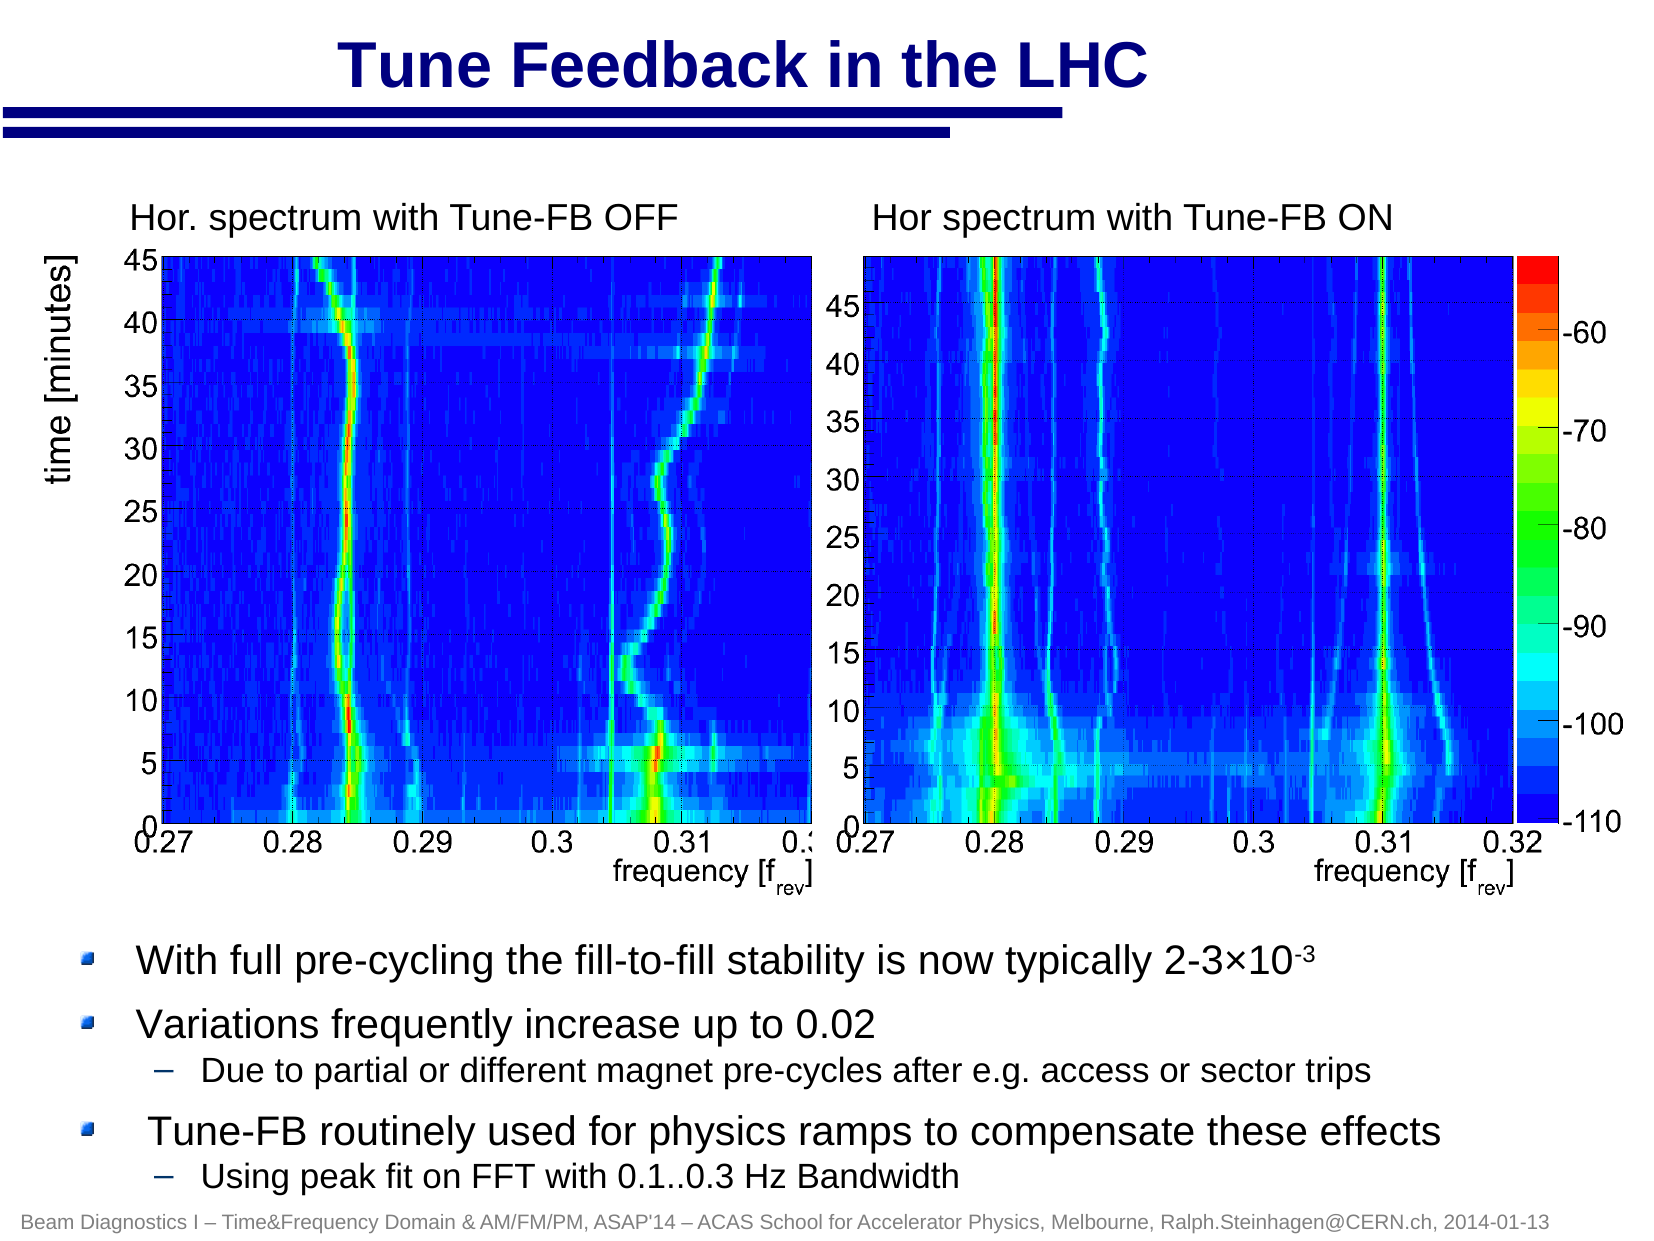

# Tune Feedback in the LHC
Hor. spectrum with Tune-FB OFF
Hor spectrum with Tune-FB ON
With full pre-cycling the fill-to-fill stability is now typically 2-3×10-3
Variations frequently increase up to 0.02
Due to partial or different magnet pre-cycles after e.g. access or sector trips
 Tune-FB routinely used for physics ramps to compensate these effects
Using peak fit on FFT with 0.1..0.3 Hz Bandwidth